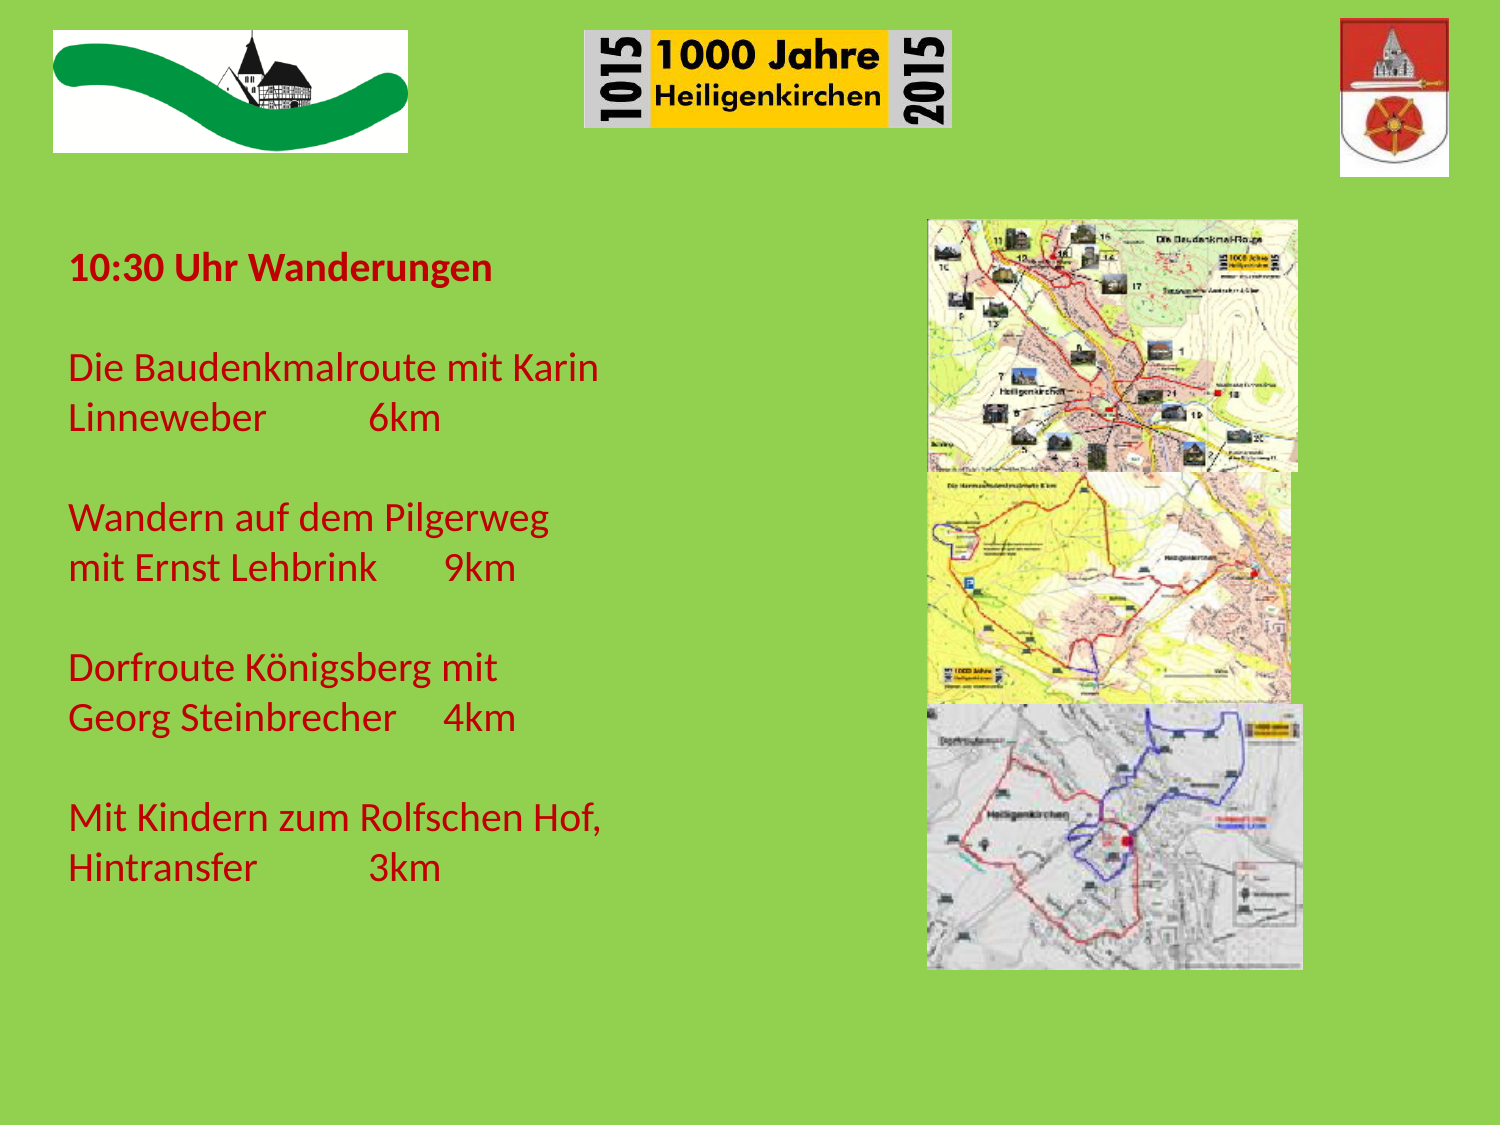

10:30 Uhr Wanderungen
Die Baudenkmalroute mit Karin Linneweber 		6km
Wandern auf dem Pilgerweg
mit Ernst Lehbrink	9km
Dorfroute Königsberg mit
Georg Steinbrecher	4km
Mit Kindern zum Rolfschen Hof, Hintransfer		3km